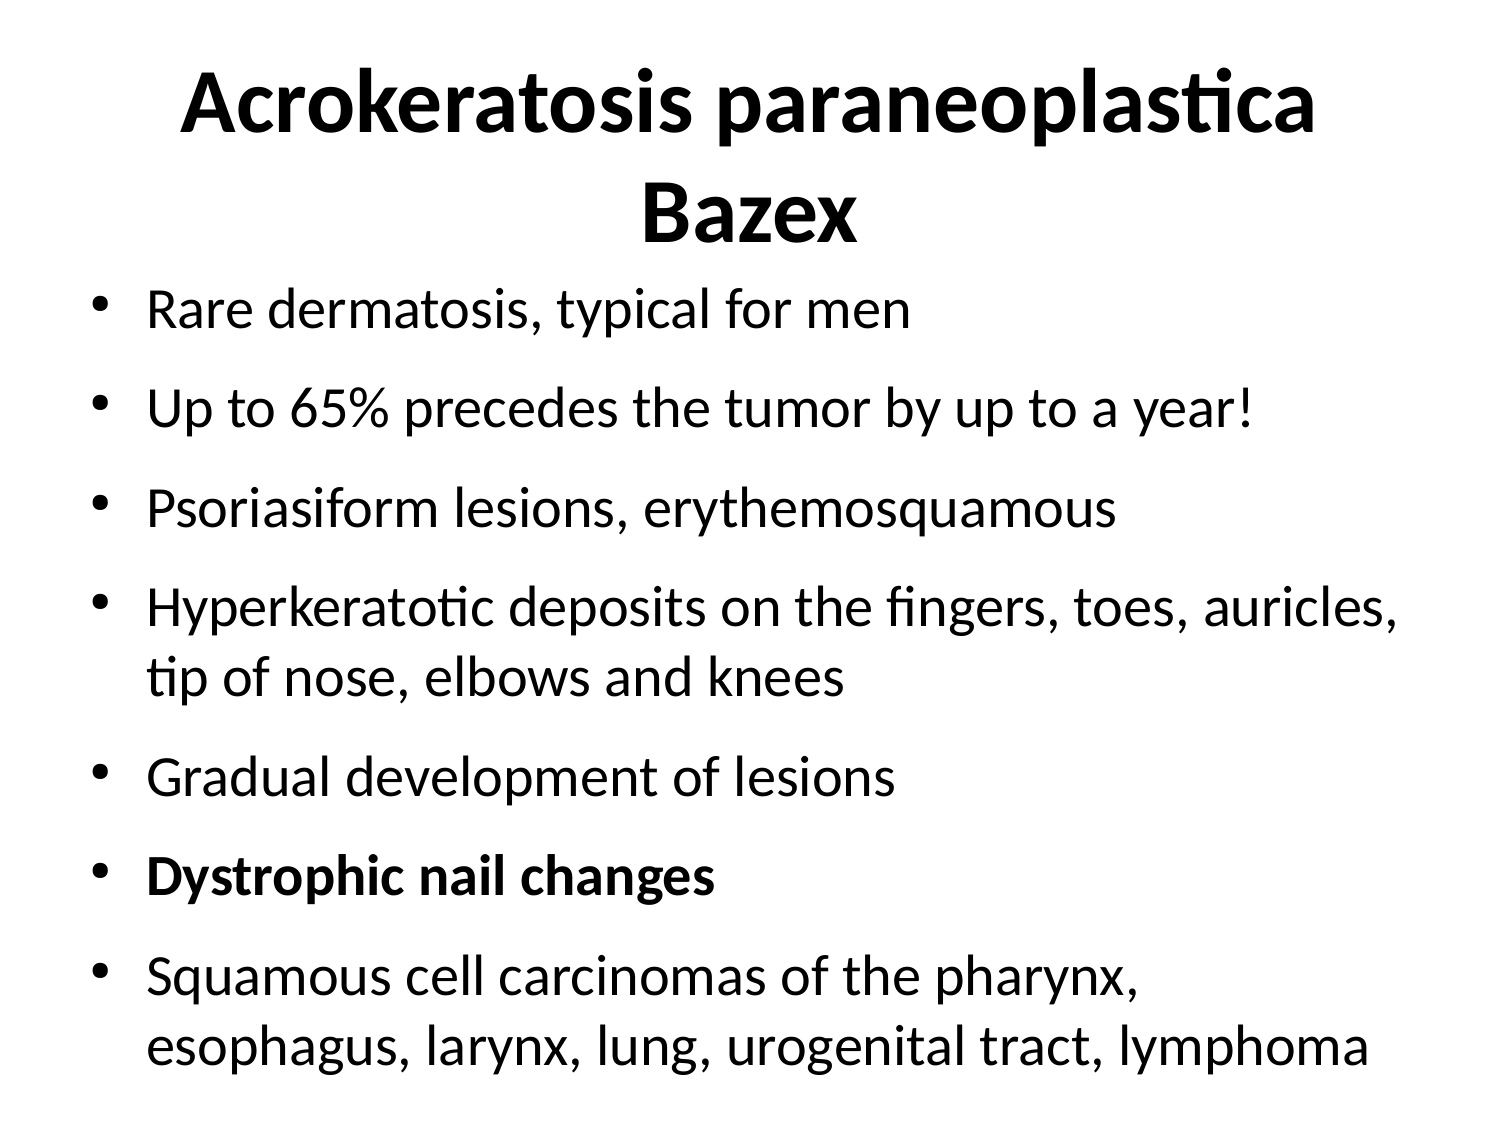

# Acrokeratosis paraneoplastica Bazex
Rare dermatosis, typical for men
Up to 65% precedes the tumor by up to a year!
Psoriasiform lesions, erythemosquamous
Hyperkeratotic deposits on the fingers, toes, auricles, tip of nose, elbows and knees
Gradual development of lesions
Dystrophic nail changes
Squamous cell carcinomas of the pharynx, esophagus, larynx, lung, urogenital tract, lymphoma